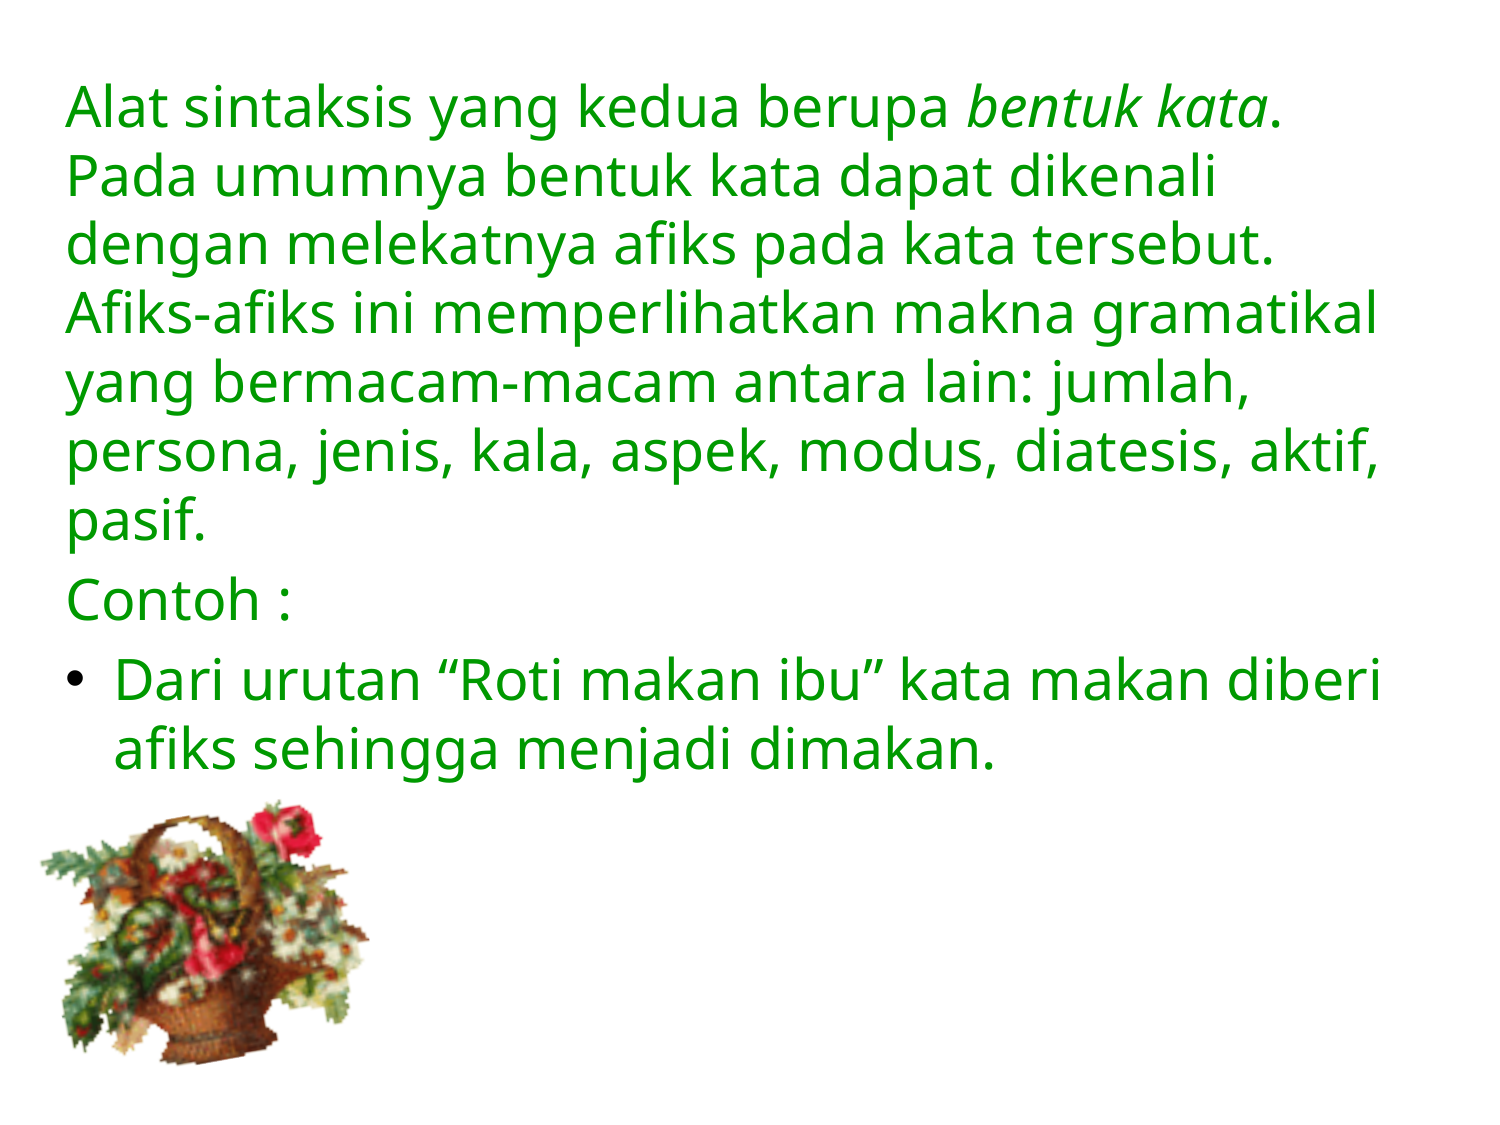

#
Alat sintaksis yang kedua berupa bentuk kata. Pada umumnya bentuk kata dapat dikenali dengan melekatnya afiks pada kata tersebut. Afiks-afiks ini memperlihatkan makna gramatikal yang bermacam-macam antara lain: jumlah, persona, jenis, kala, aspek, modus, diatesis, aktif, pasif.
Contoh :
Dari urutan “Roti makan ibu” kata makan diberi afiks sehingga menjadi dimakan.